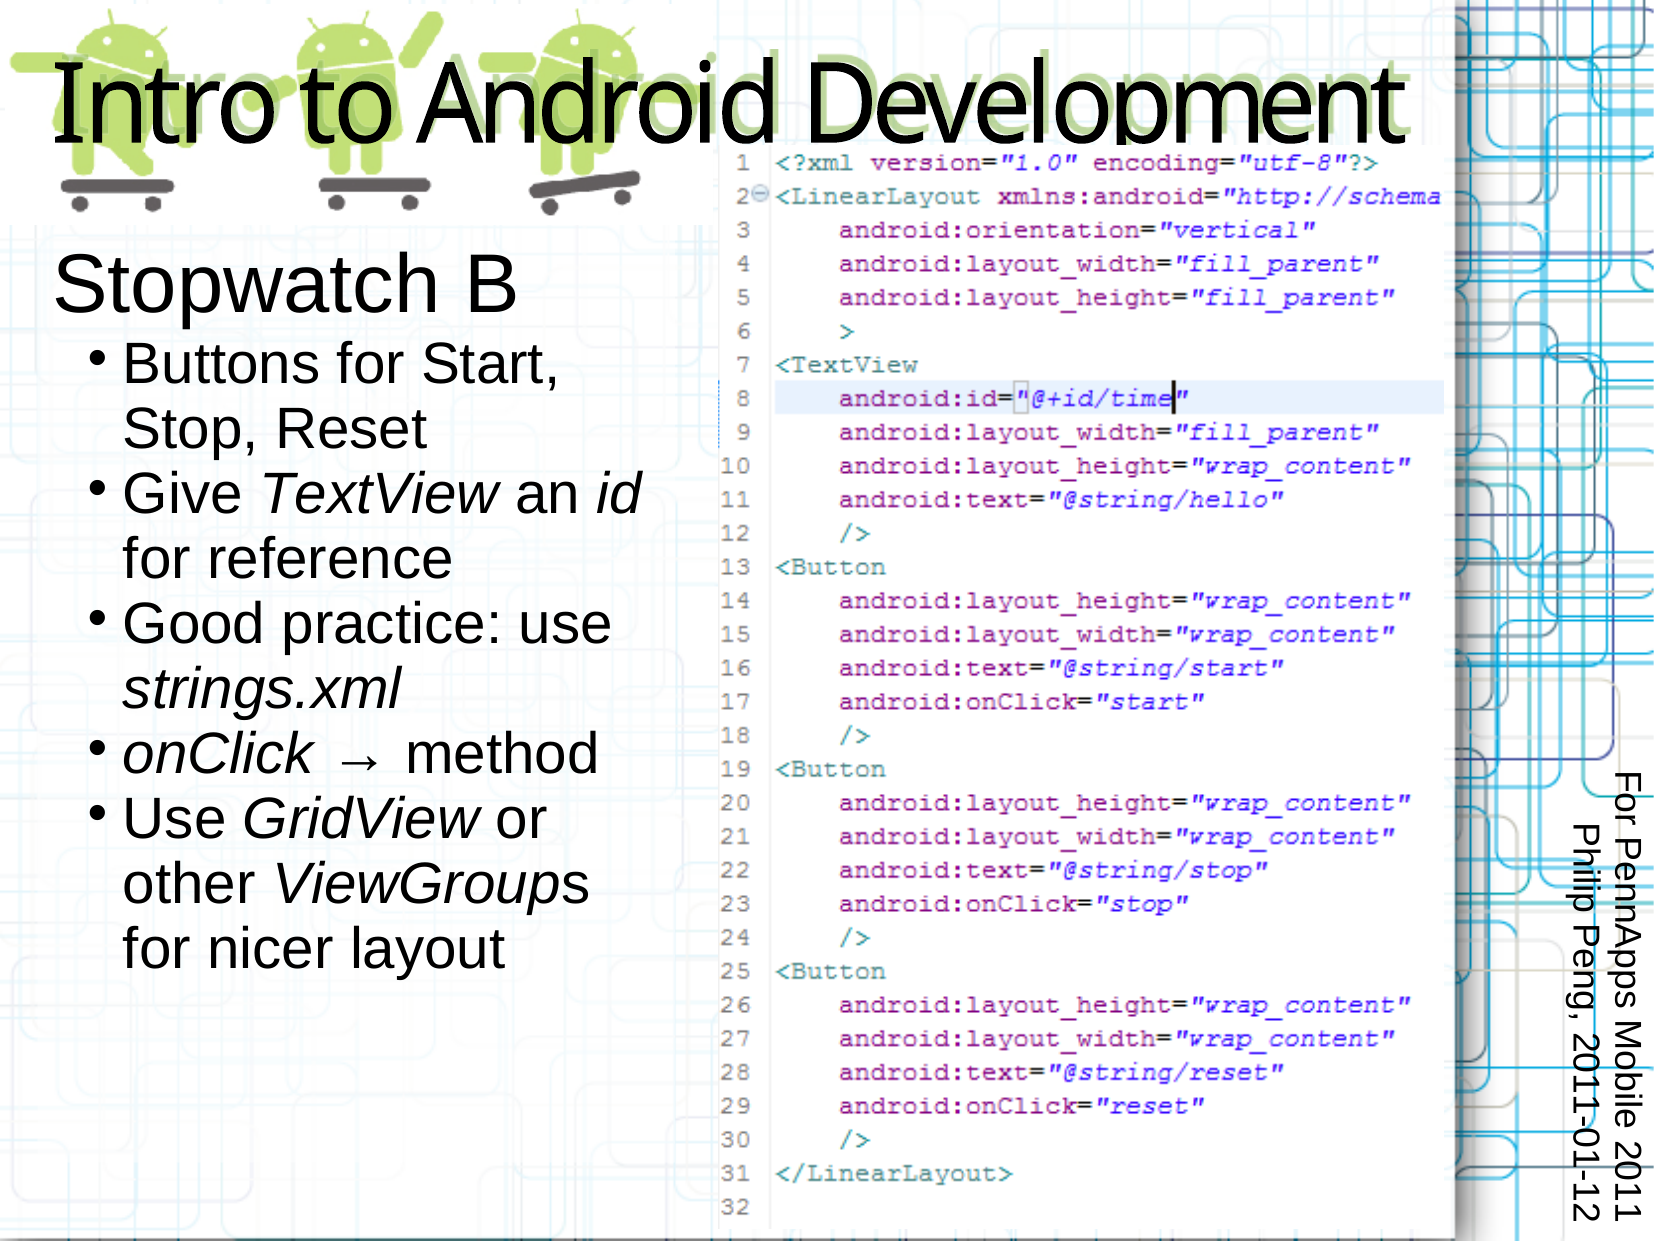

Intro to Android Development
Stopwatch B
Buttons for Start, Stop, Reset
Give TextView an id for reference
Good practice: use strings.xml
onClick → method
Use GridView or other ViewGroups for nicer layout
For PennApps Mobile 2011
Philip Peng, 2011-01-12